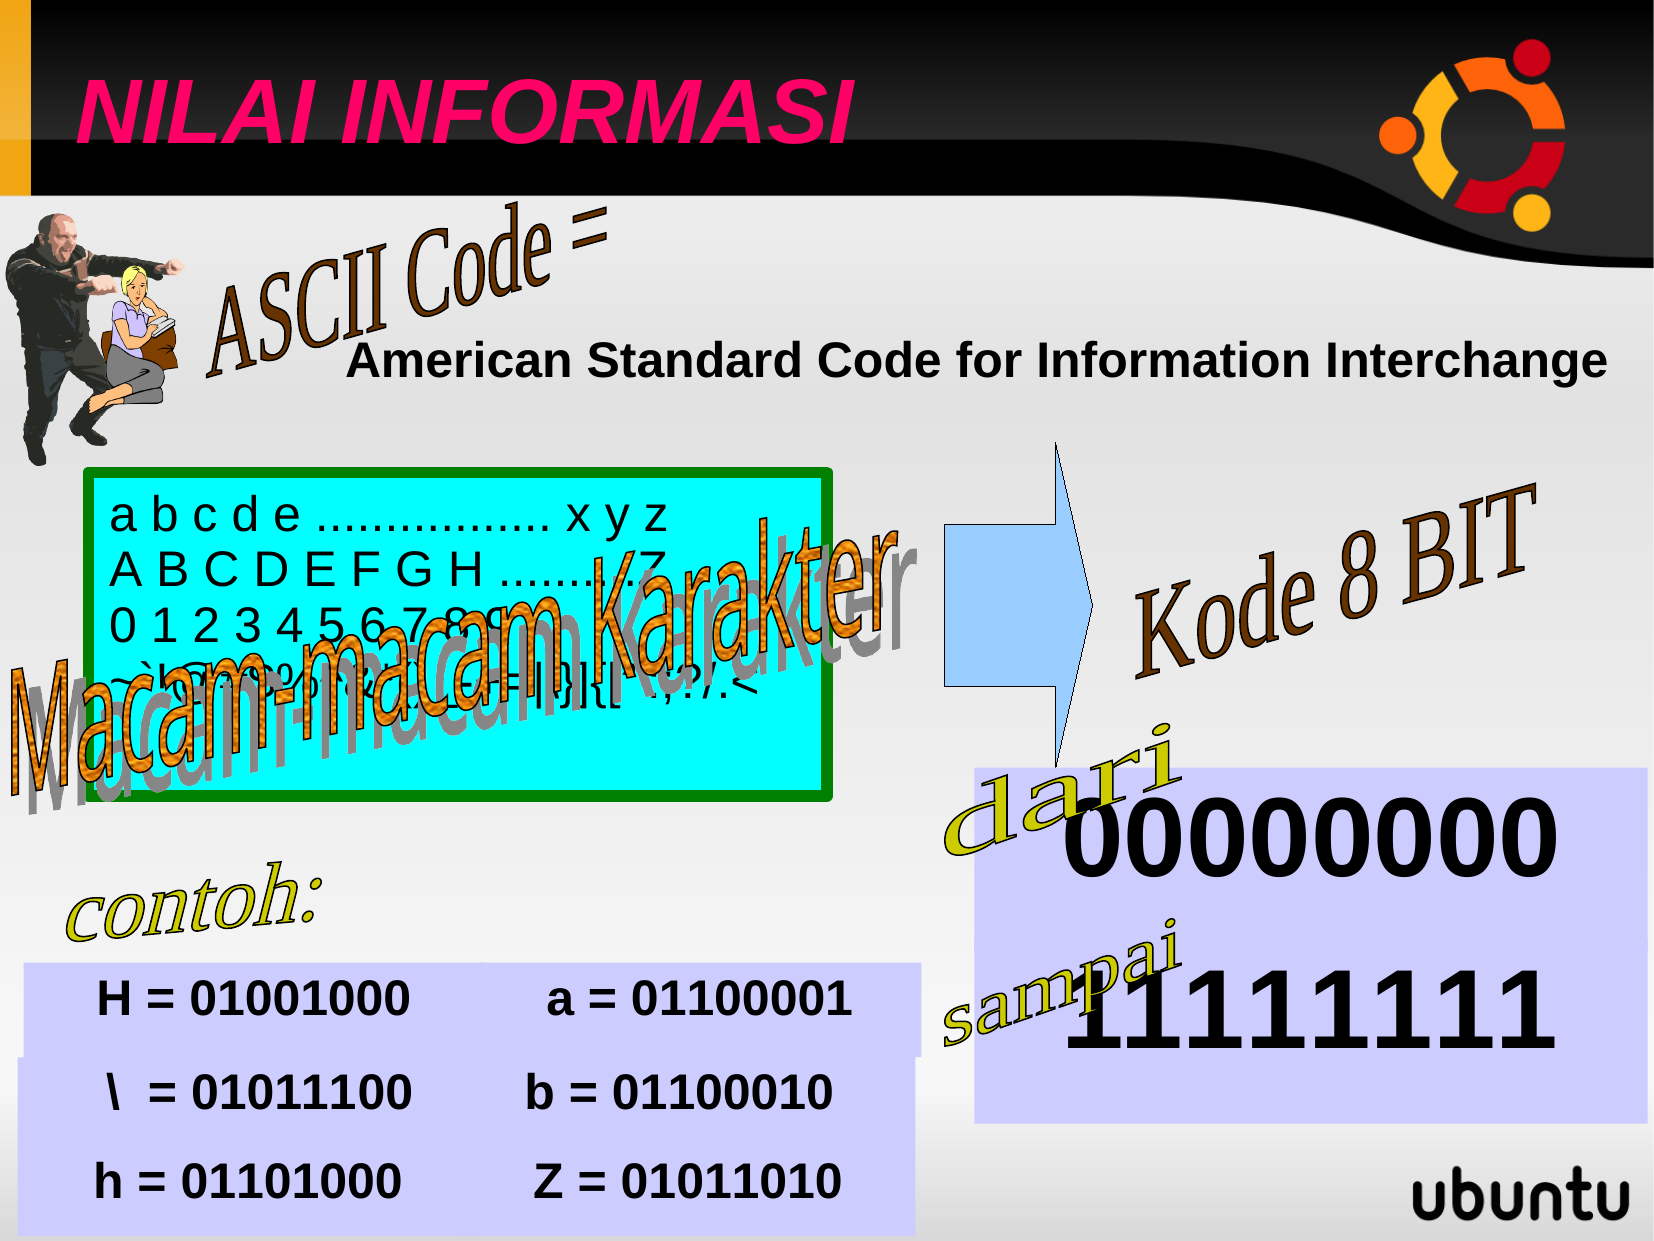

# NILAI INFORMASI
ASCII Code =
American Standard Code for Information Interchange
a b c d e ................. x y z
A B C D E F G H ..........Z
0 1 2 3 4 5 6 7 8 9
~`!@#$%^&*()_-+=|\}]{[”':;?/.<
Kode 8 BIT
Macam-macam Karakter
dari
00000000
contoh:
sampai
11111111
H = 01001000
a = 01100001
b = 01100010
\ = 01011100
Z = 01011010
h = 01101000